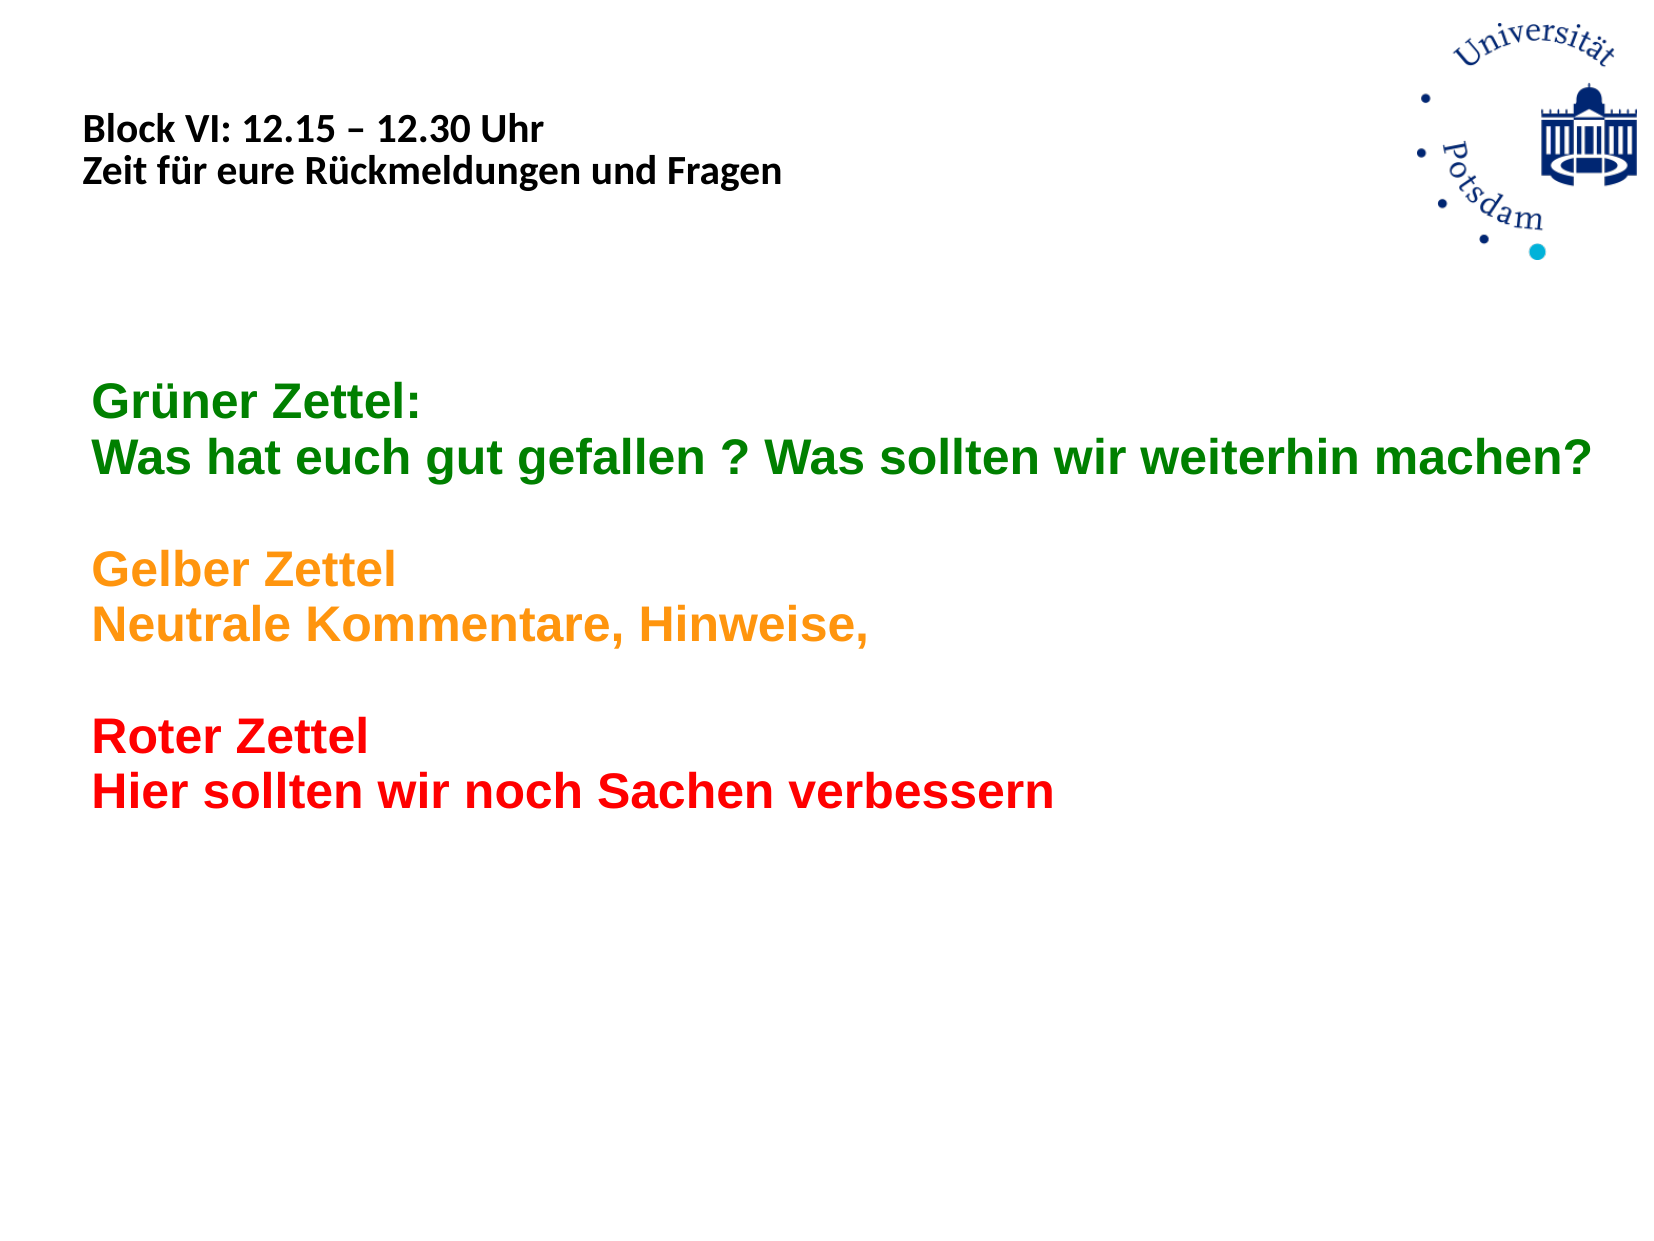

# Block VI: 12.15 – 12.30 Uhr Zeit für eure Rückmeldungen und Fragen
Grüner Zettel:
Was hat euch gut gefallen ? Was sollten wir weiterhin machen?
Gelber Zettel
Neutrale Kommentare, Hinweise,
Roter Zettel
Hier sollten wir noch Sachen verbessern